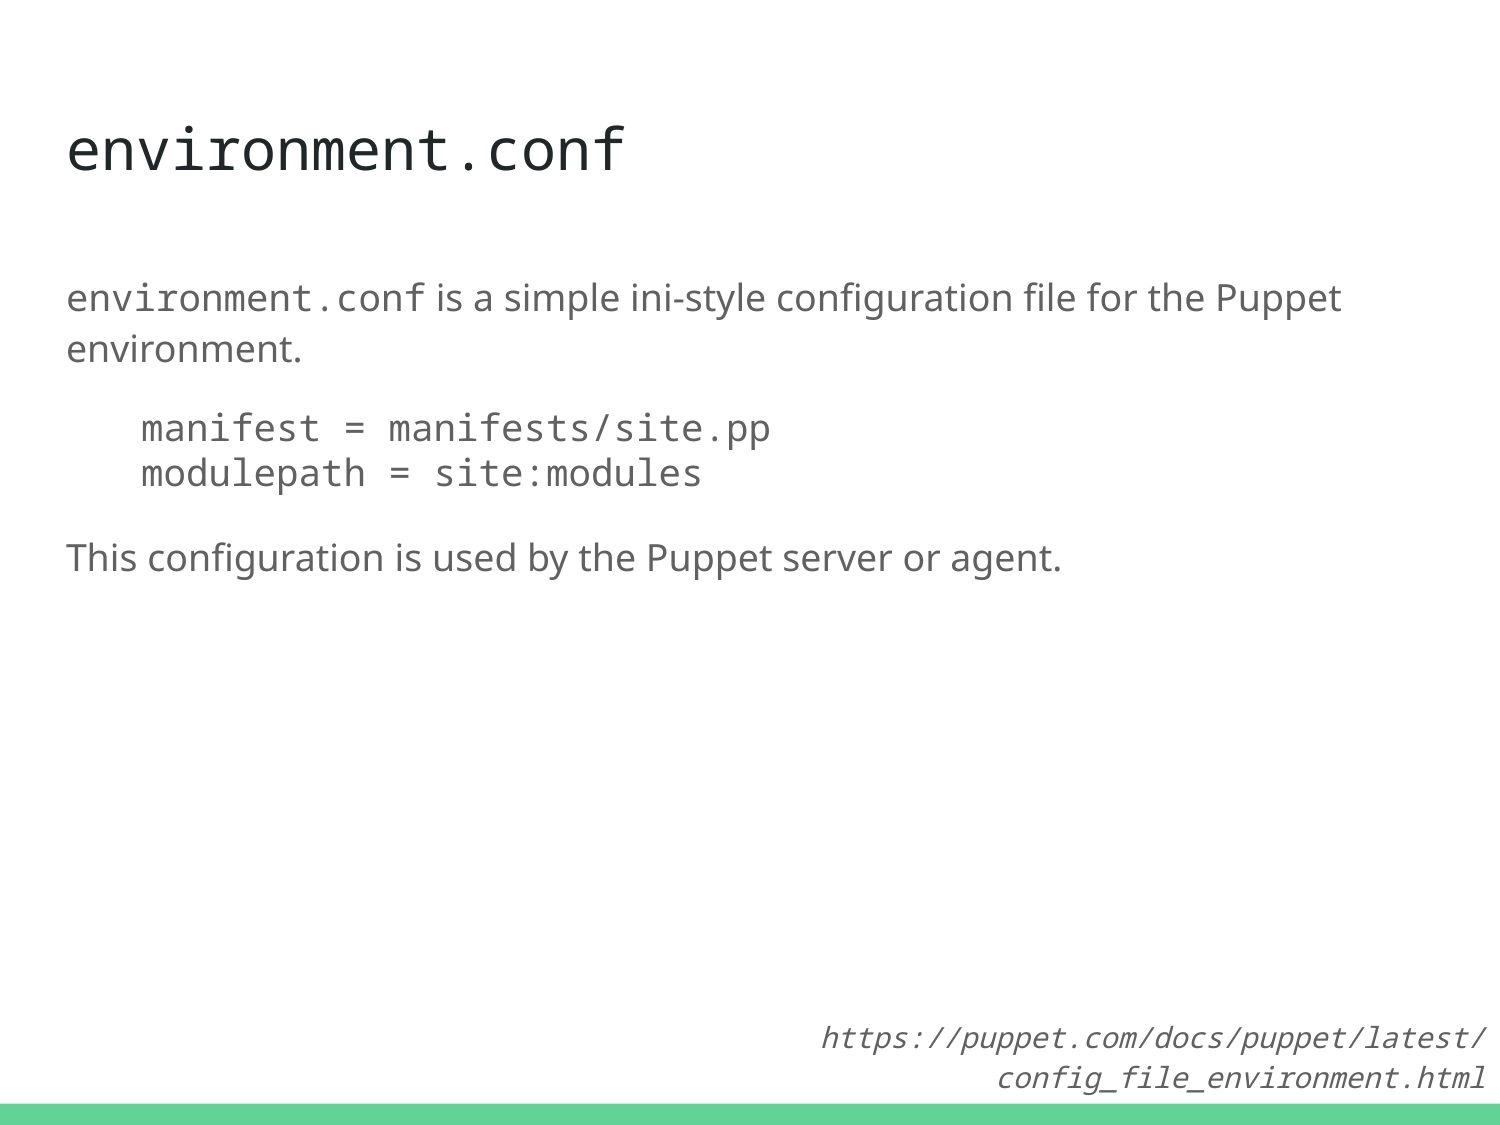

# environment.conf
environment.conf is a simple ini-style configuration file for the Puppet environment.
manifest = manifests/site.pp
modulepath = site:modules
This configuration is used by the Puppet server or agent.
https://puppet.com/docs/puppet/latest/config_file_environment.html